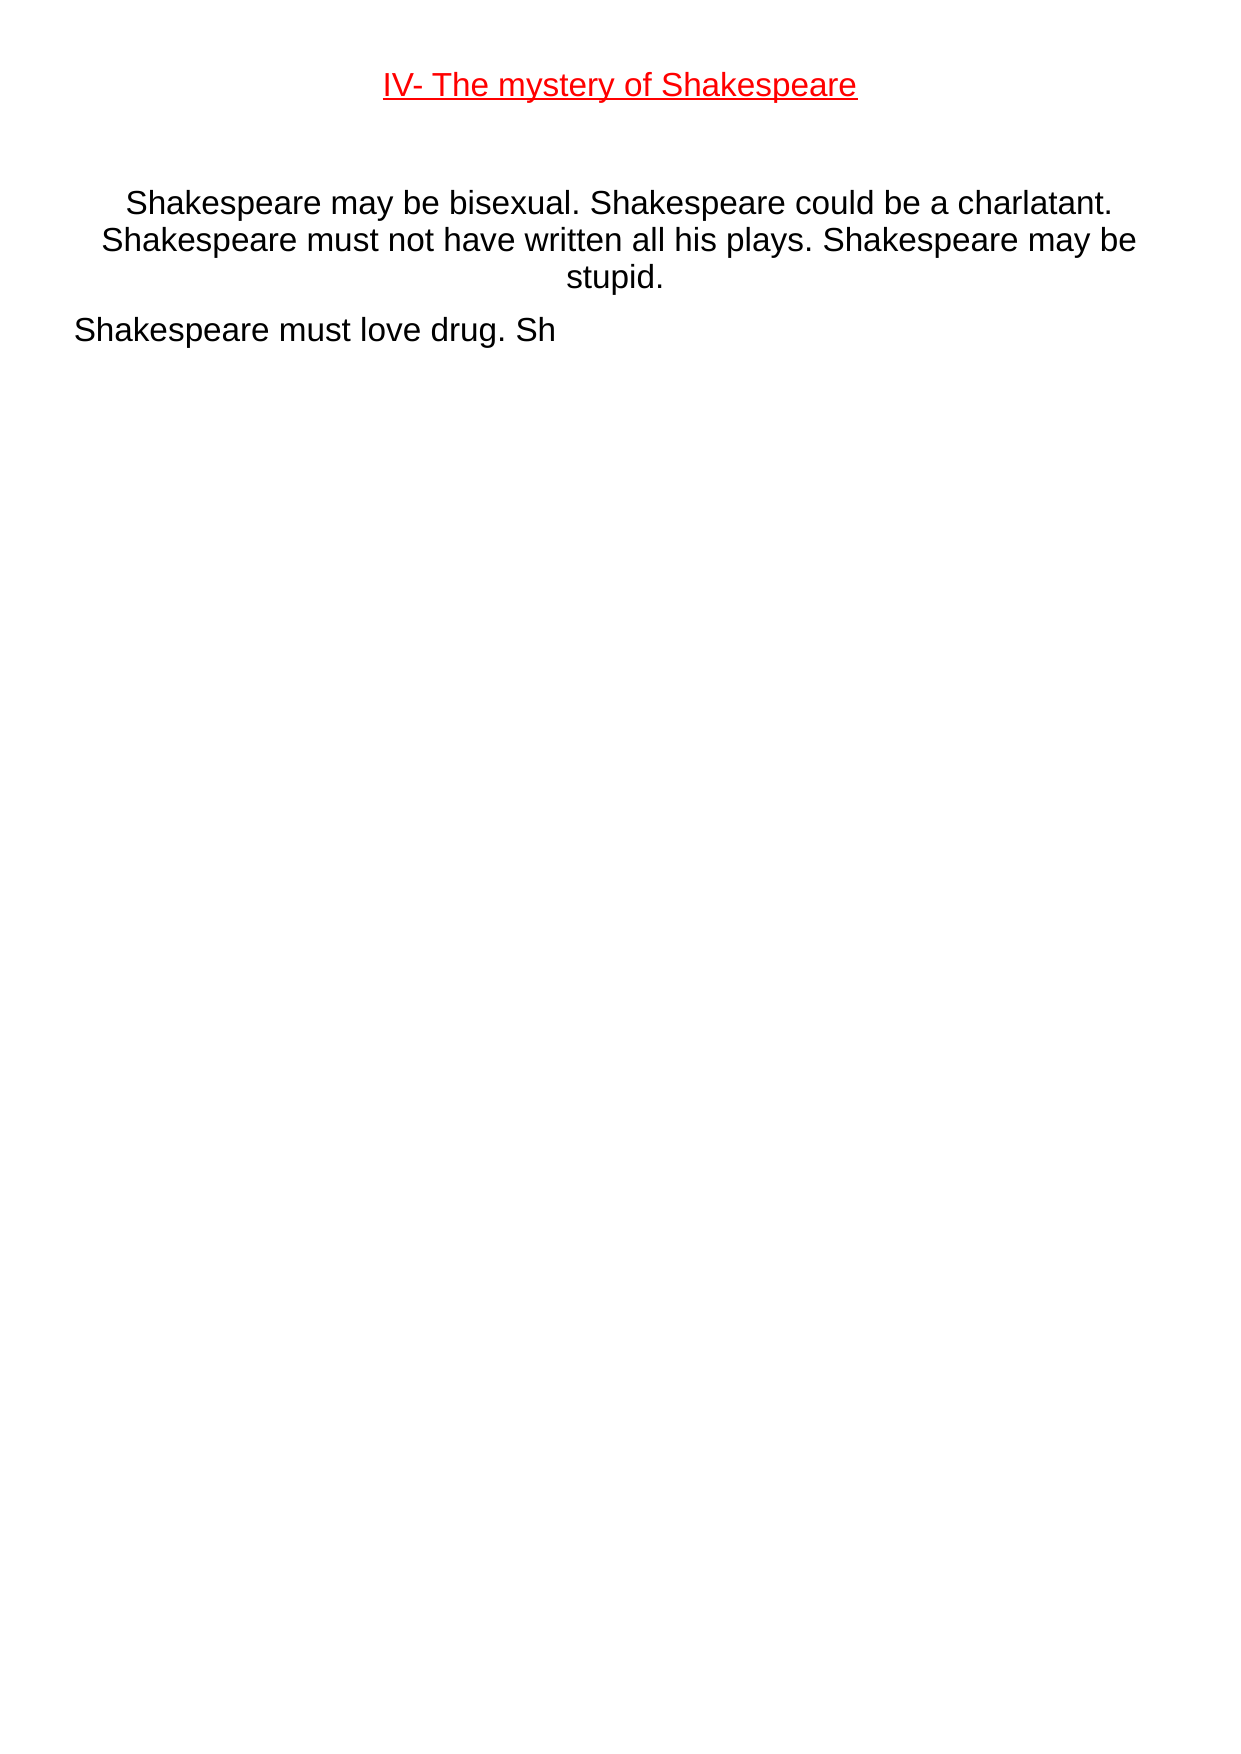

IV- The mystery of Shakespeare
Shakespeare may be bisexual. Shakespeare could be a charlatant. Shakespeare must not have written all his plays. Shakespeare may be stupid.
Shakespeare must love drug. Sh